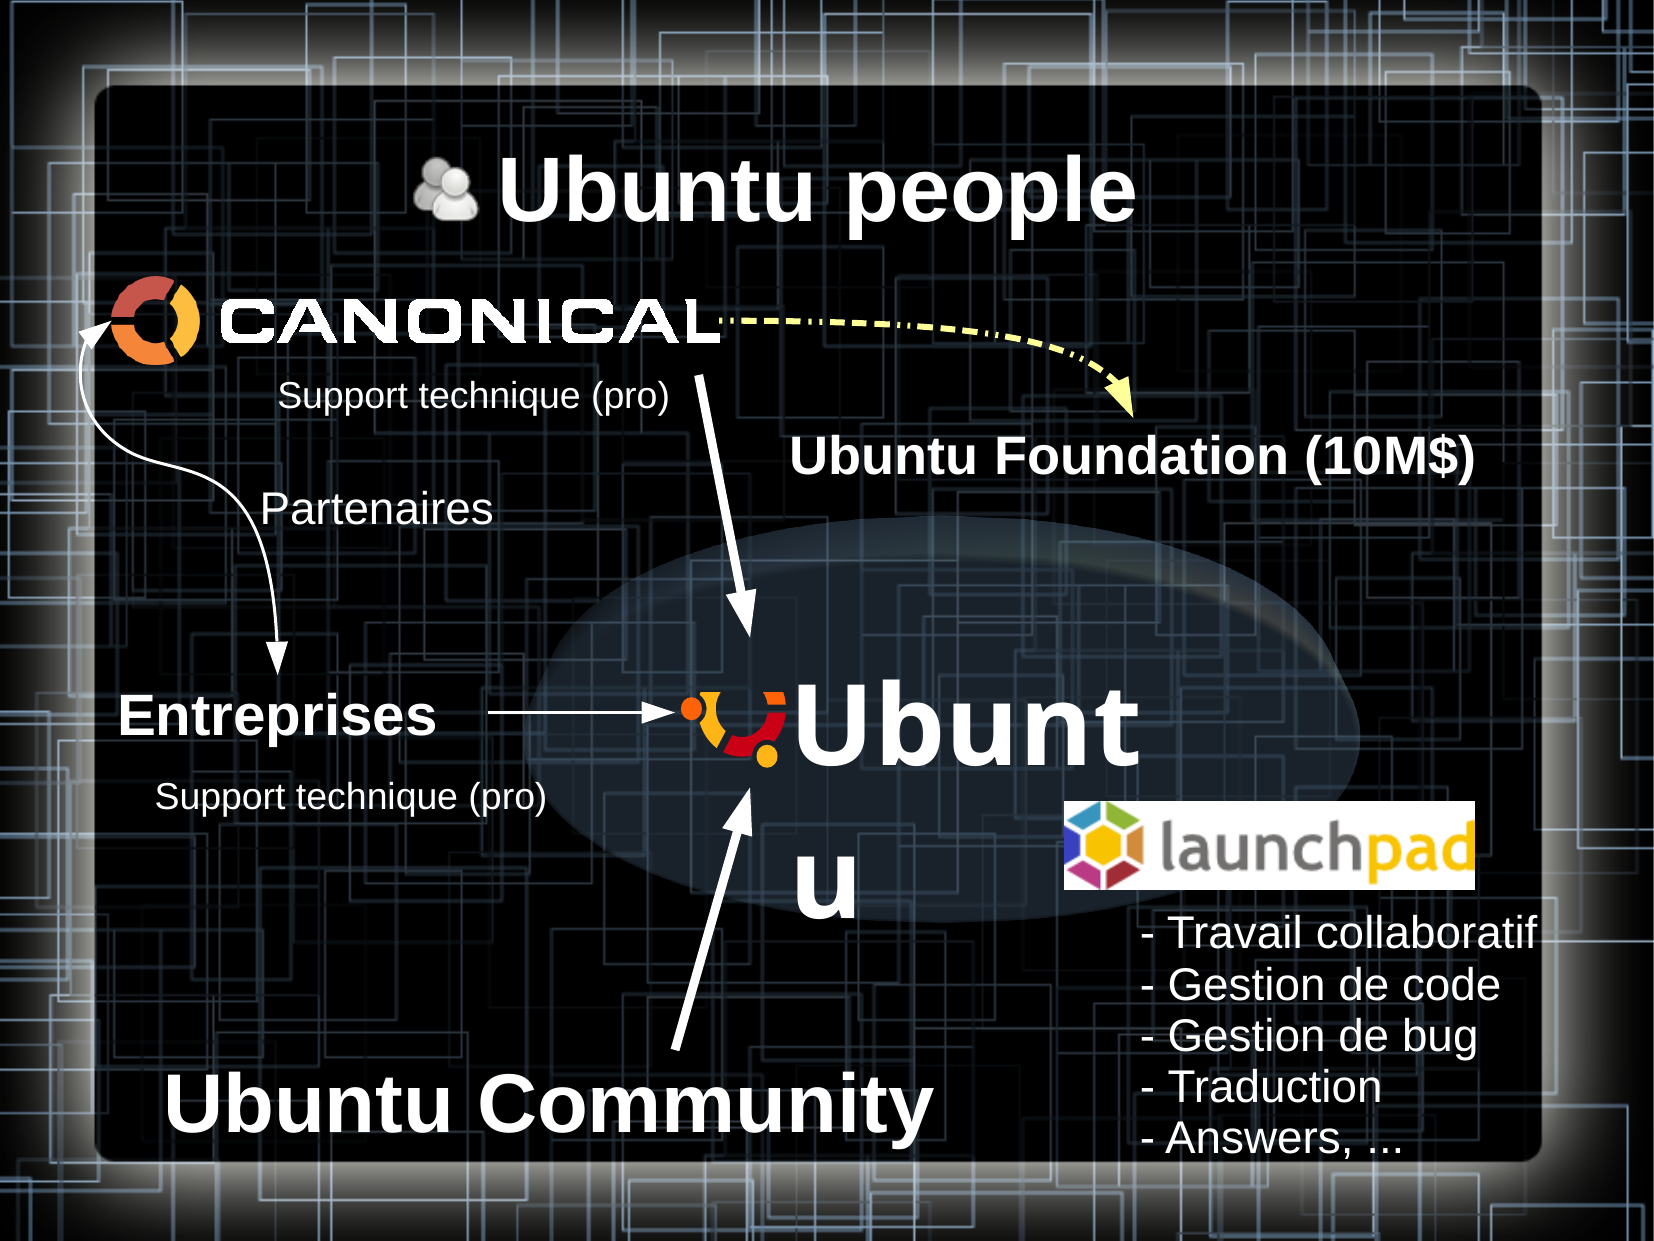

# Ubuntu people
Support technique (pro)
Ubuntu Foundation (10M$)
Partenaires
Ubuntu
Entreprises
Support technique (pro)
- Travail collaboratif
- Gestion de code
- Gestion de bug
- Traduction
- Answers, ...
Ubuntu Community